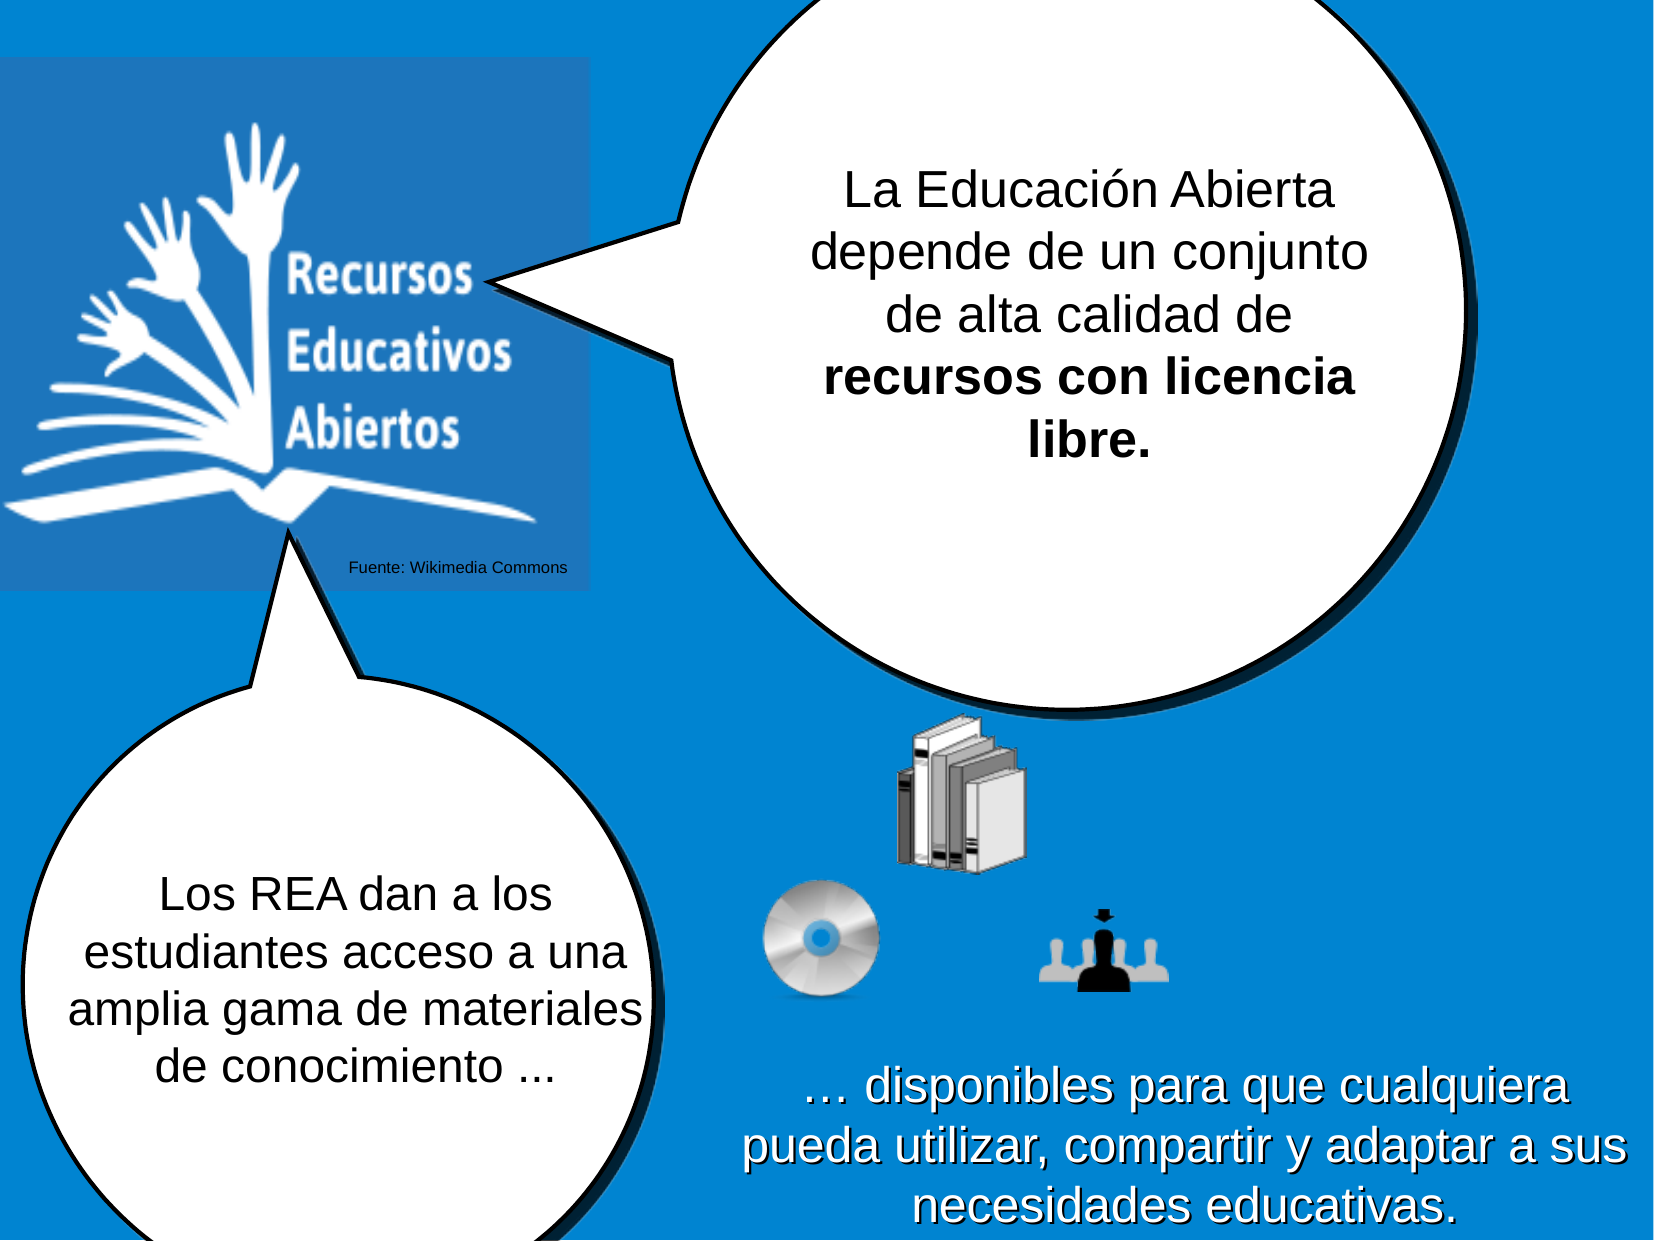

La Educación Abierta depende de un conjunto de alta calidad de recursos con licencia libre.
Fuente: Wikimedia Commons
Los REA dan a los estudiantes acceso a una amplia gama de materiales de conocimiento ...
… disponibles para que cualquiera pueda utilizar, compartir y adaptar a sus necesidades educativas.